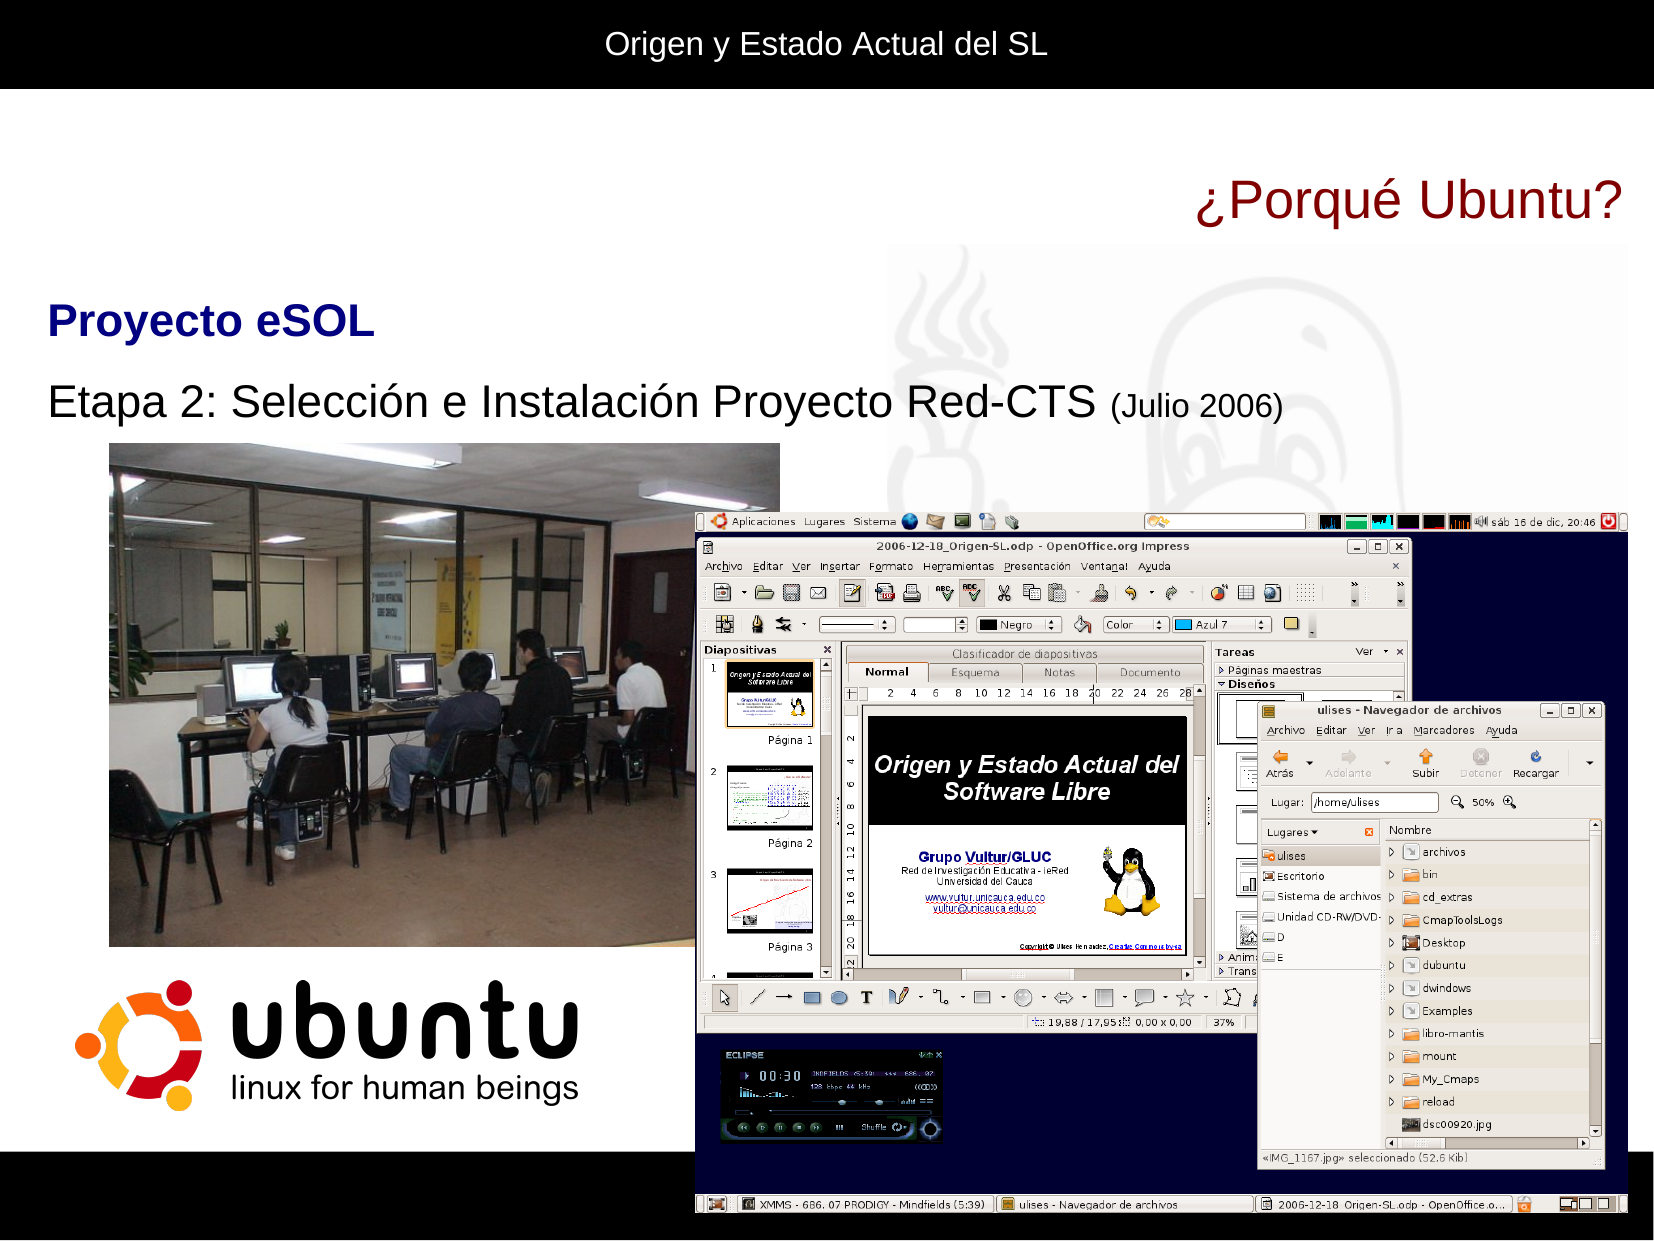

Origen y Estado Actual del SL
# ¿Porqué Ubuntu?
Proyecto eSOL
Etapa 2: Selección e Instalación Proyecto Red-CTS (Julio 2006)